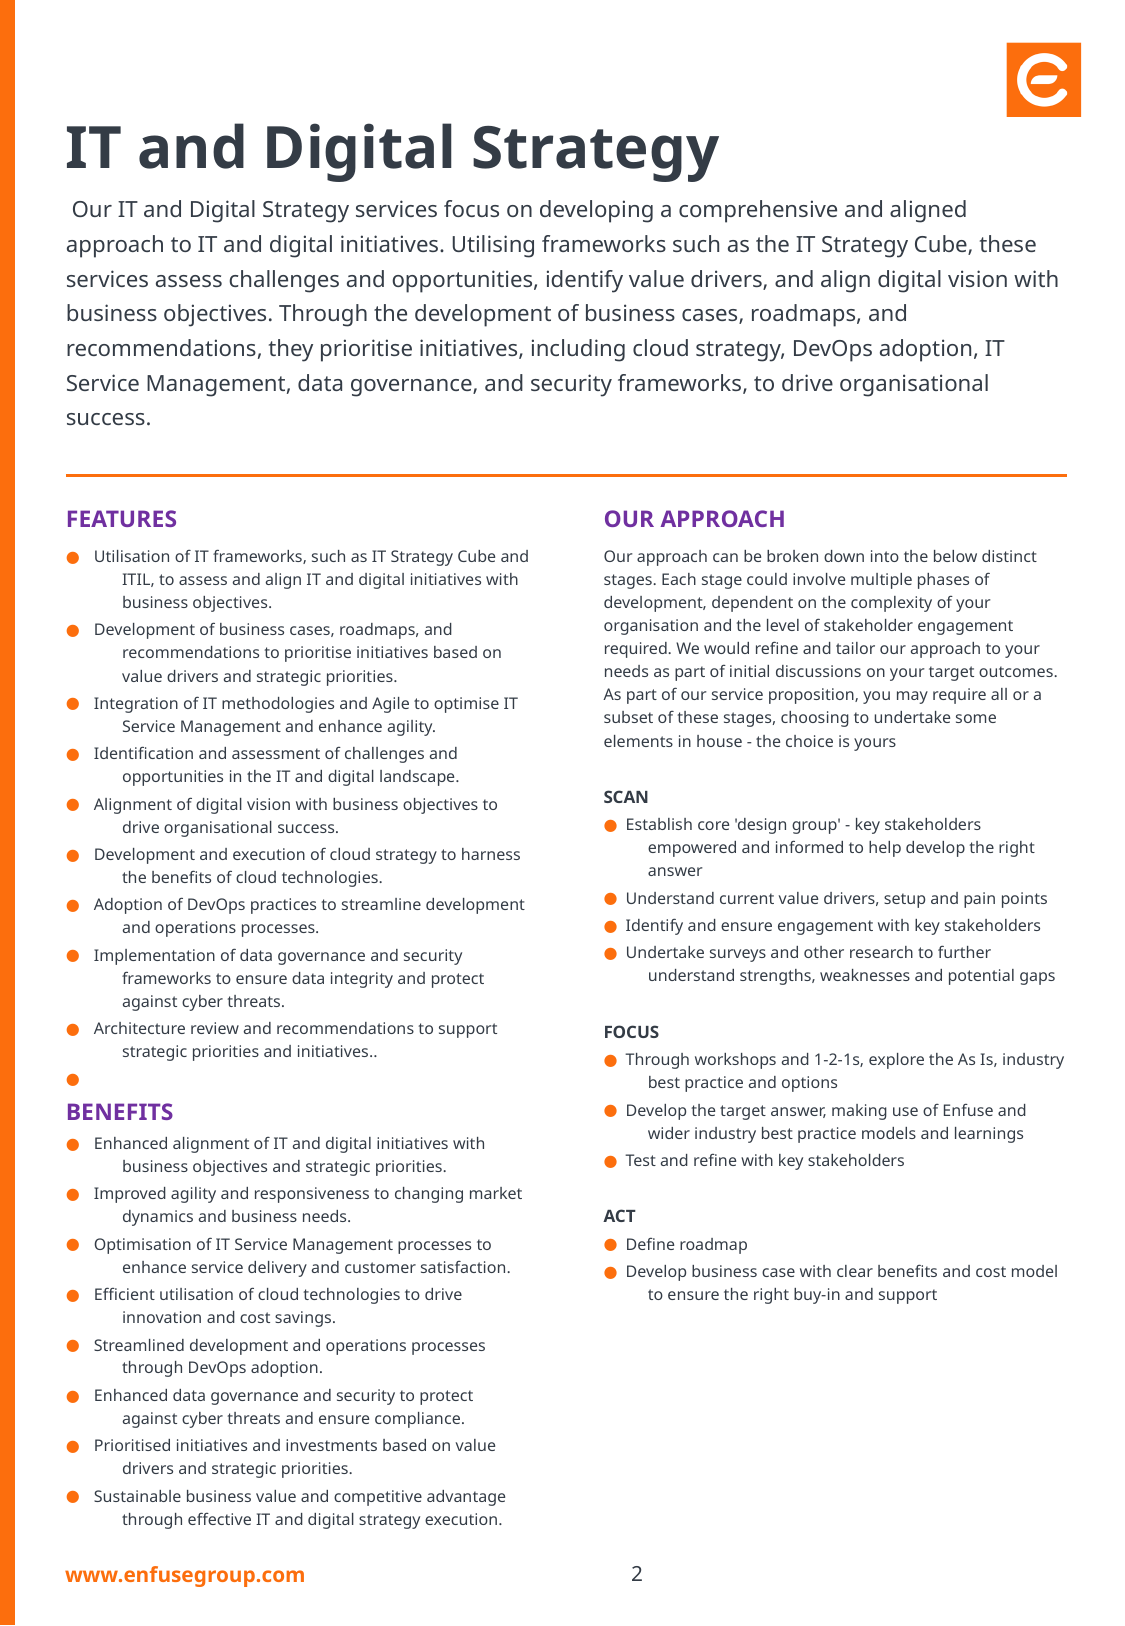

IT and Digital Strategy
 Our IT and Digital Strategy services focus on developing a comprehensive and aligned approach to IT and digital initiatives. Utilising frameworks such as the IT Strategy Cube, these services assess challenges and opportunities, identify value drivers, and align digital vision with business objectives. Through the development of business cases, roadmaps, and recommendations, they prioritise initiatives, including cloud strategy, DevOps adoption, IT Service Management, data governance, and security frameworks, to drive organisational success.
FEATURES
OUR APPROACH
Utilisation of IT frameworks, such as IT Strategy Cube and ITIL, to assess and align IT and digital initiatives with business objectives.
Development of business cases, roadmaps, and recommendations to prioritise initiatives based on value drivers and strategic priorities.
Integration of IT methodologies and Agile to optimise IT Service Management and enhance agility.
Identification and assessment of challenges and opportunities in the IT and digital landscape.
Alignment of digital vision with business objectives to drive organisational success.
Development and execution of cloud strategy to harness the benefits of cloud technologies.
Adoption of DevOps practices to streamline development and operations processes.
Implementation of data governance and security frameworks to ensure data integrity and protect against cyber threats.
Architecture review and recommendations to support strategic priorities and initiatives..
BENEFITS
Enhanced alignment of IT and digital initiatives with business objectives and strategic priorities.
Improved agility and responsiveness to changing market dynamics and business needs.
Optimisation of IT Service Management processes to enhance service delivery and customer satisfaction.
Efficient utilisation of cloud technologies to drive innovation and cost savings.
Streamlined development and operations processes through DevOps adoption.
Enhanced data governance and security to protect against cyber threats and ensure compliance.
Prioritised initiatives and investments based on value drivers and strategic priorities.
Sustainable business value and competitive advantage through effective IT and digital strategy execution.
Our approach can be broken down into the below distinct stages. Each stage could involve multiple phases of development, dependent on the complexity of your organisation and the level of stakeholder engagement required. We would refine and tailor our approach to your needs as part of initial discussions on your target outcomes. As part of our service proposition, you may require all or a subset of these stages, choosing to undertake some elements in house - the choice is yours
SCAN
Establish core 'design group' - key stakeholders empowered and informed to help develop the right answer
Understand current value drivers, setup and pain points
Identify and ensure engagement with key stakeholders
Undertake surveys and other research to further understand strengths, weaknesses and potential gaps
FOCUS
Through workshops and 1-2-1s, explore the As Is, industry best practice and options
Develop the target answer, making use of Enfuse and wider industry best practice models and learnings
Test and refine with key stakeholders
ACT
Define roadmap
Develop business case with clear benefits and cost model to ensure the right buy-in and support